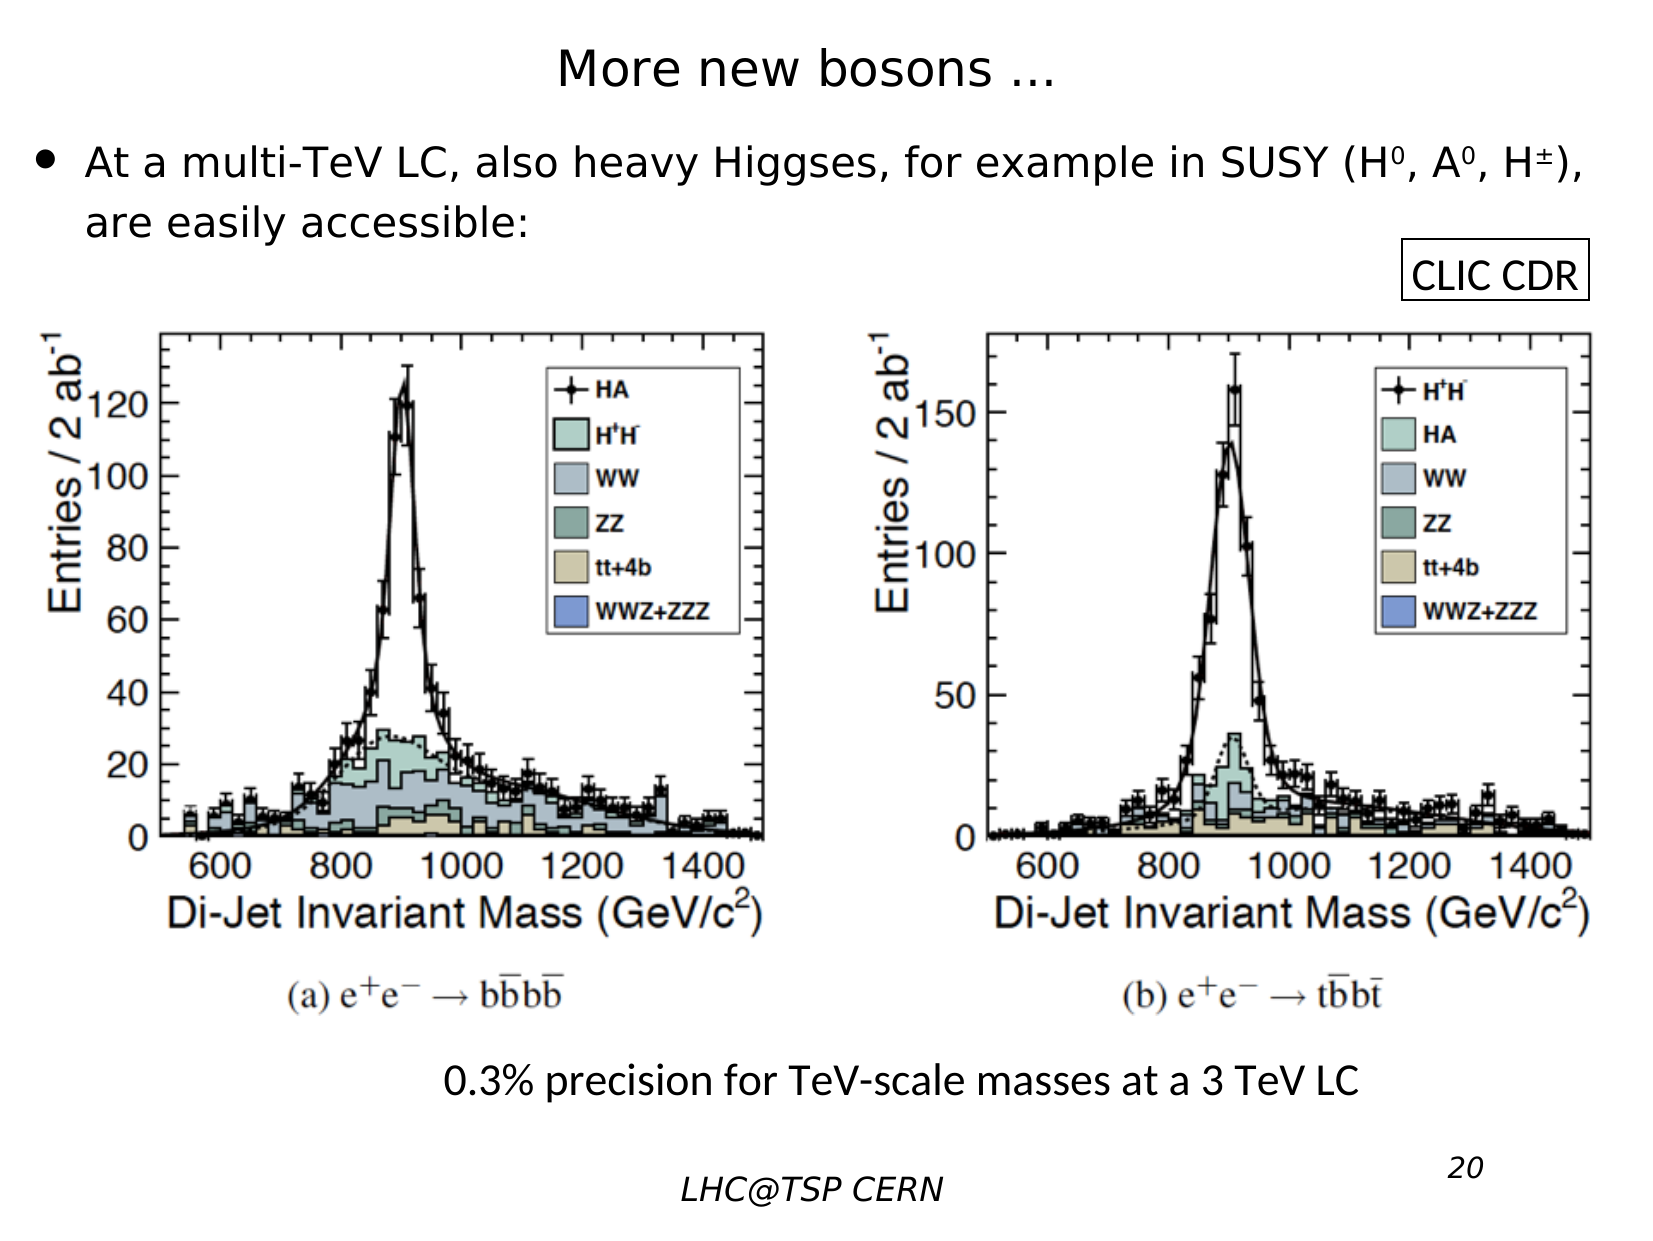

More new bosons ...
# At a multi-TeV LC, also heavy Higgses, for example in SUSY (H0, A0, H±), are easily accessible:
CLIC CDR
0.3% precision for TeV-scale masses at a 3 TeV LC
LHC@TSP CERN